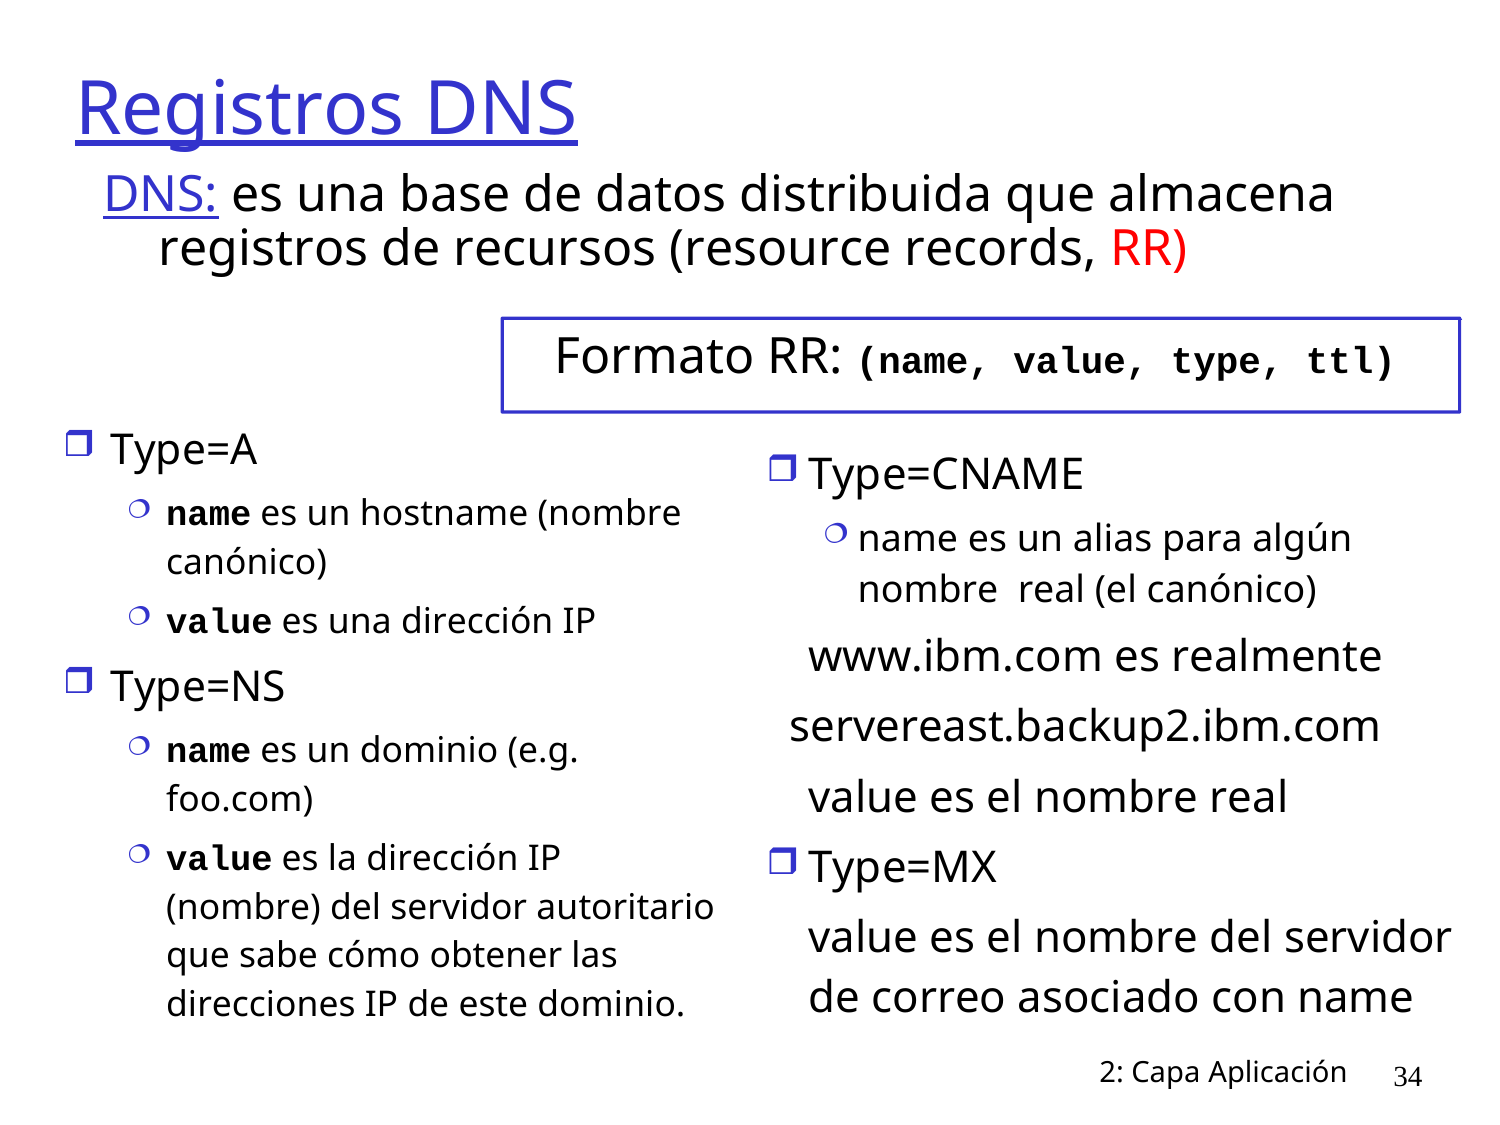

# Registros DNS
DNS: es una base de datos distribuida que almacena registros de recursos (resource records, RR)‏
Formato RR: (name, value, type, ttl)‏
Type=A
name es un hostname (nombre canónico)
value es una dirección IP
Type=NS
name es un dominio (e.g. foo.com)‏
value es la dirección IP (nombre) del servidor autoritario que sabe cómo obtener las direcciones IP de este dominio.
Type=CNAME
name es un alias para algún nombre real (el canónico)
www.ibm.com es realmente
 servereast.backup2.ibm.com
value es el nombre real
Type=MX
value es el nombre del servidor de correo asociado con name